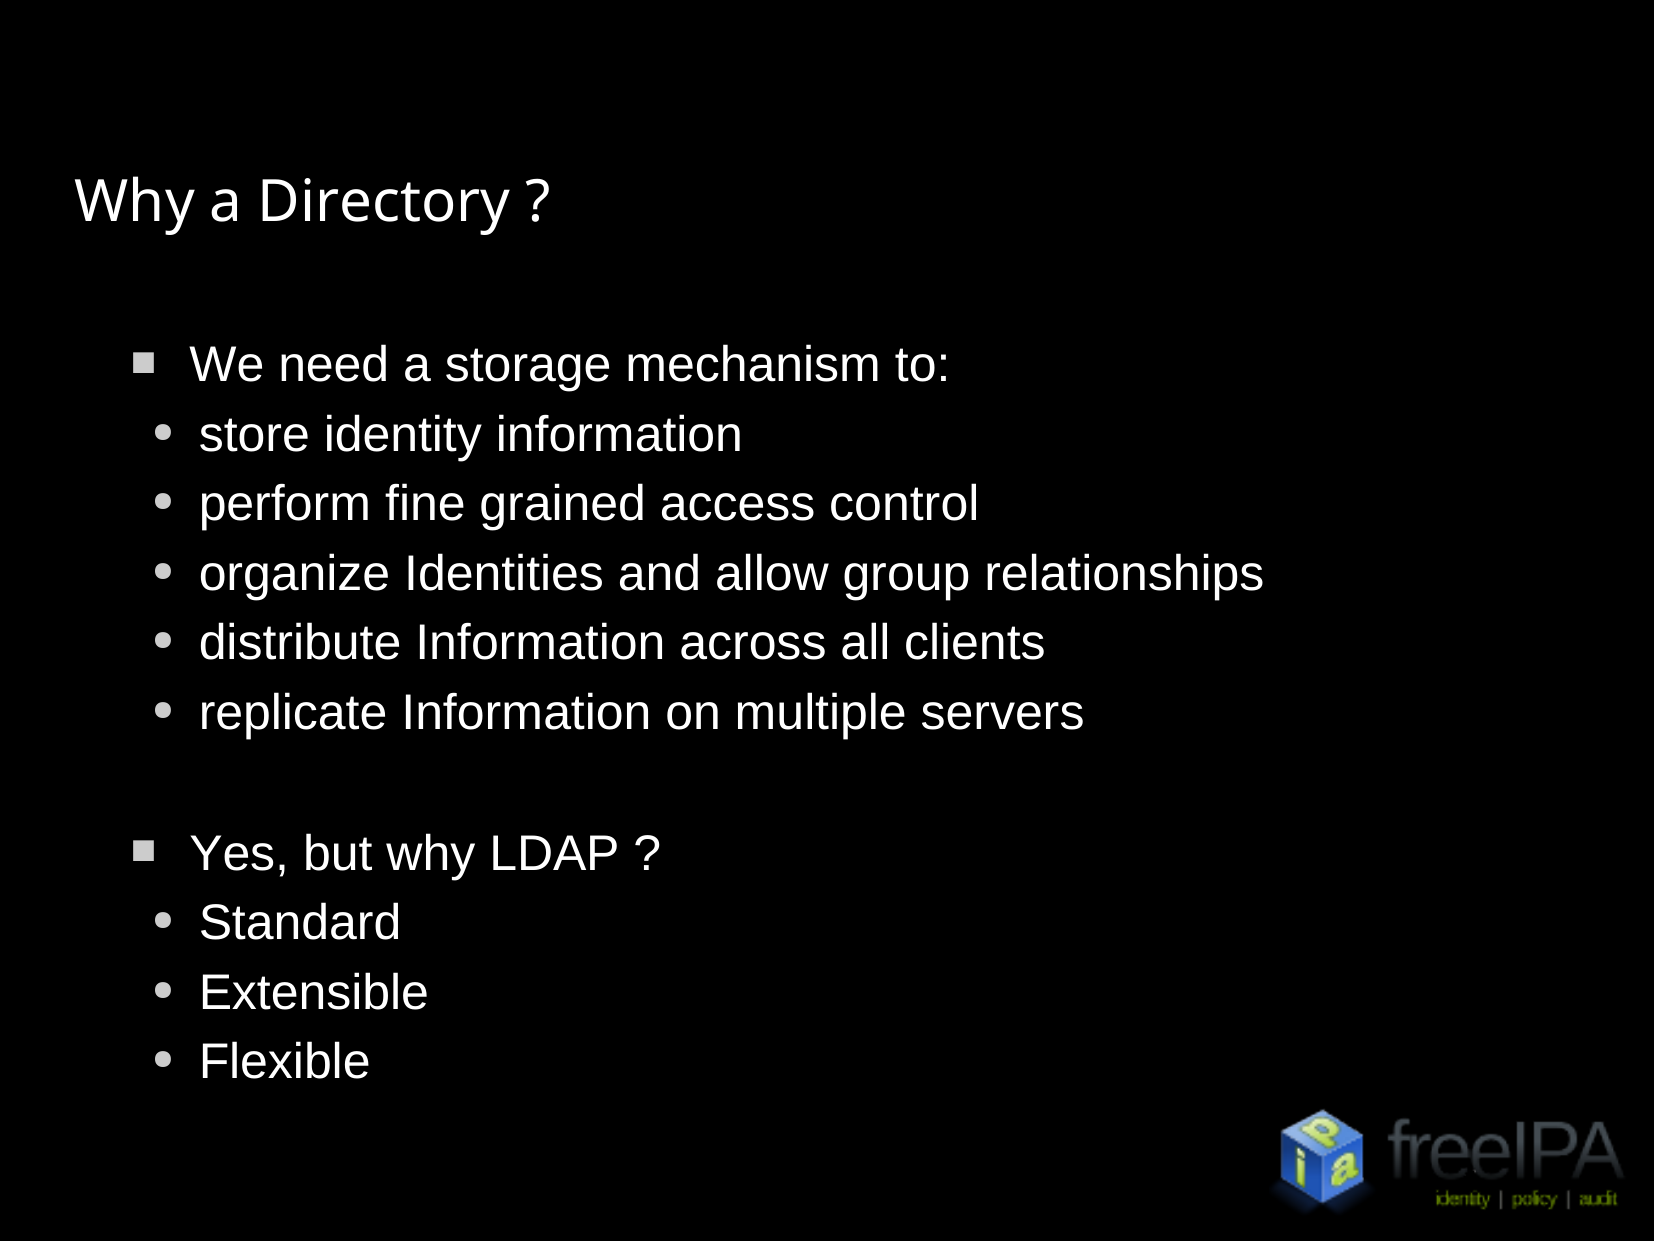

# Why a Directory ?
We need a storage mechanism to:
store identity information
perform fine grained access control
organize Identities and allow group relationships
distribute Information across all clients
replicate Information on multiple servers
Yes, but why LDAP ?
Standard
Extensible
Flexible